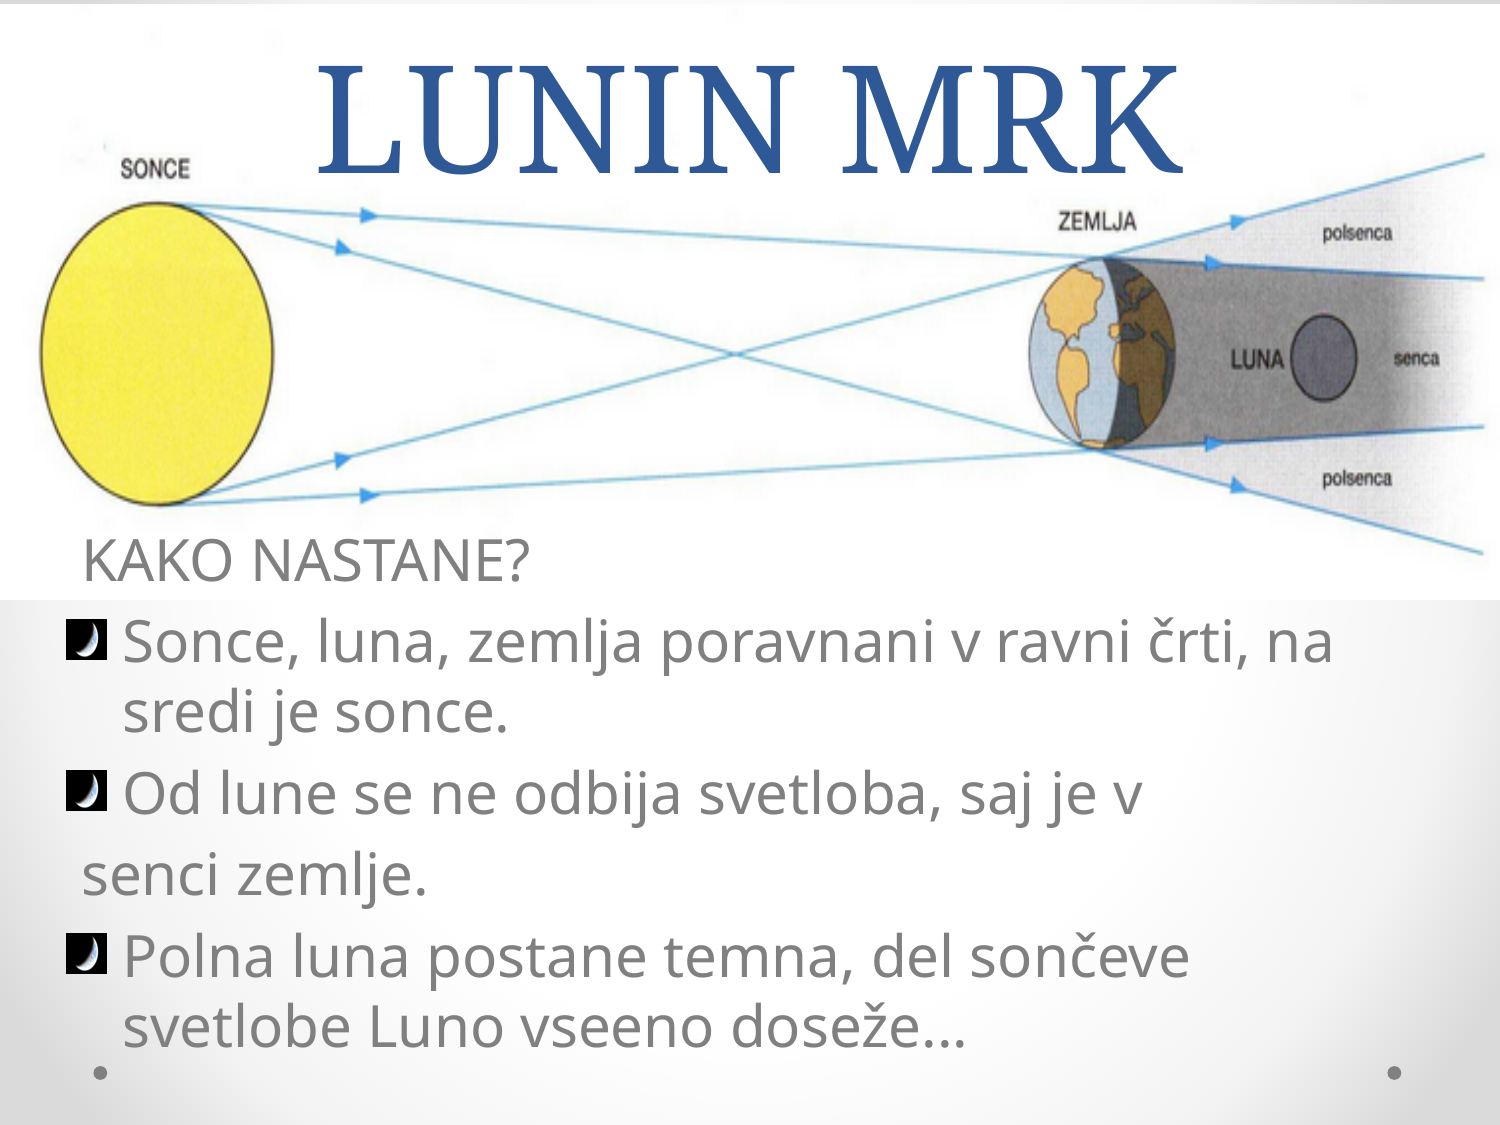

# LUNIN MRK
 KAKO NASTANE?
Sonce, luna, zemlja poravnani v ravni črti, na sredi je sonce.
Od lune se ne odbija svetloba, saj je v
 senci zemlje.
Polna luna postane temna, del sončeve svetlobe Luno vseeno doseže...